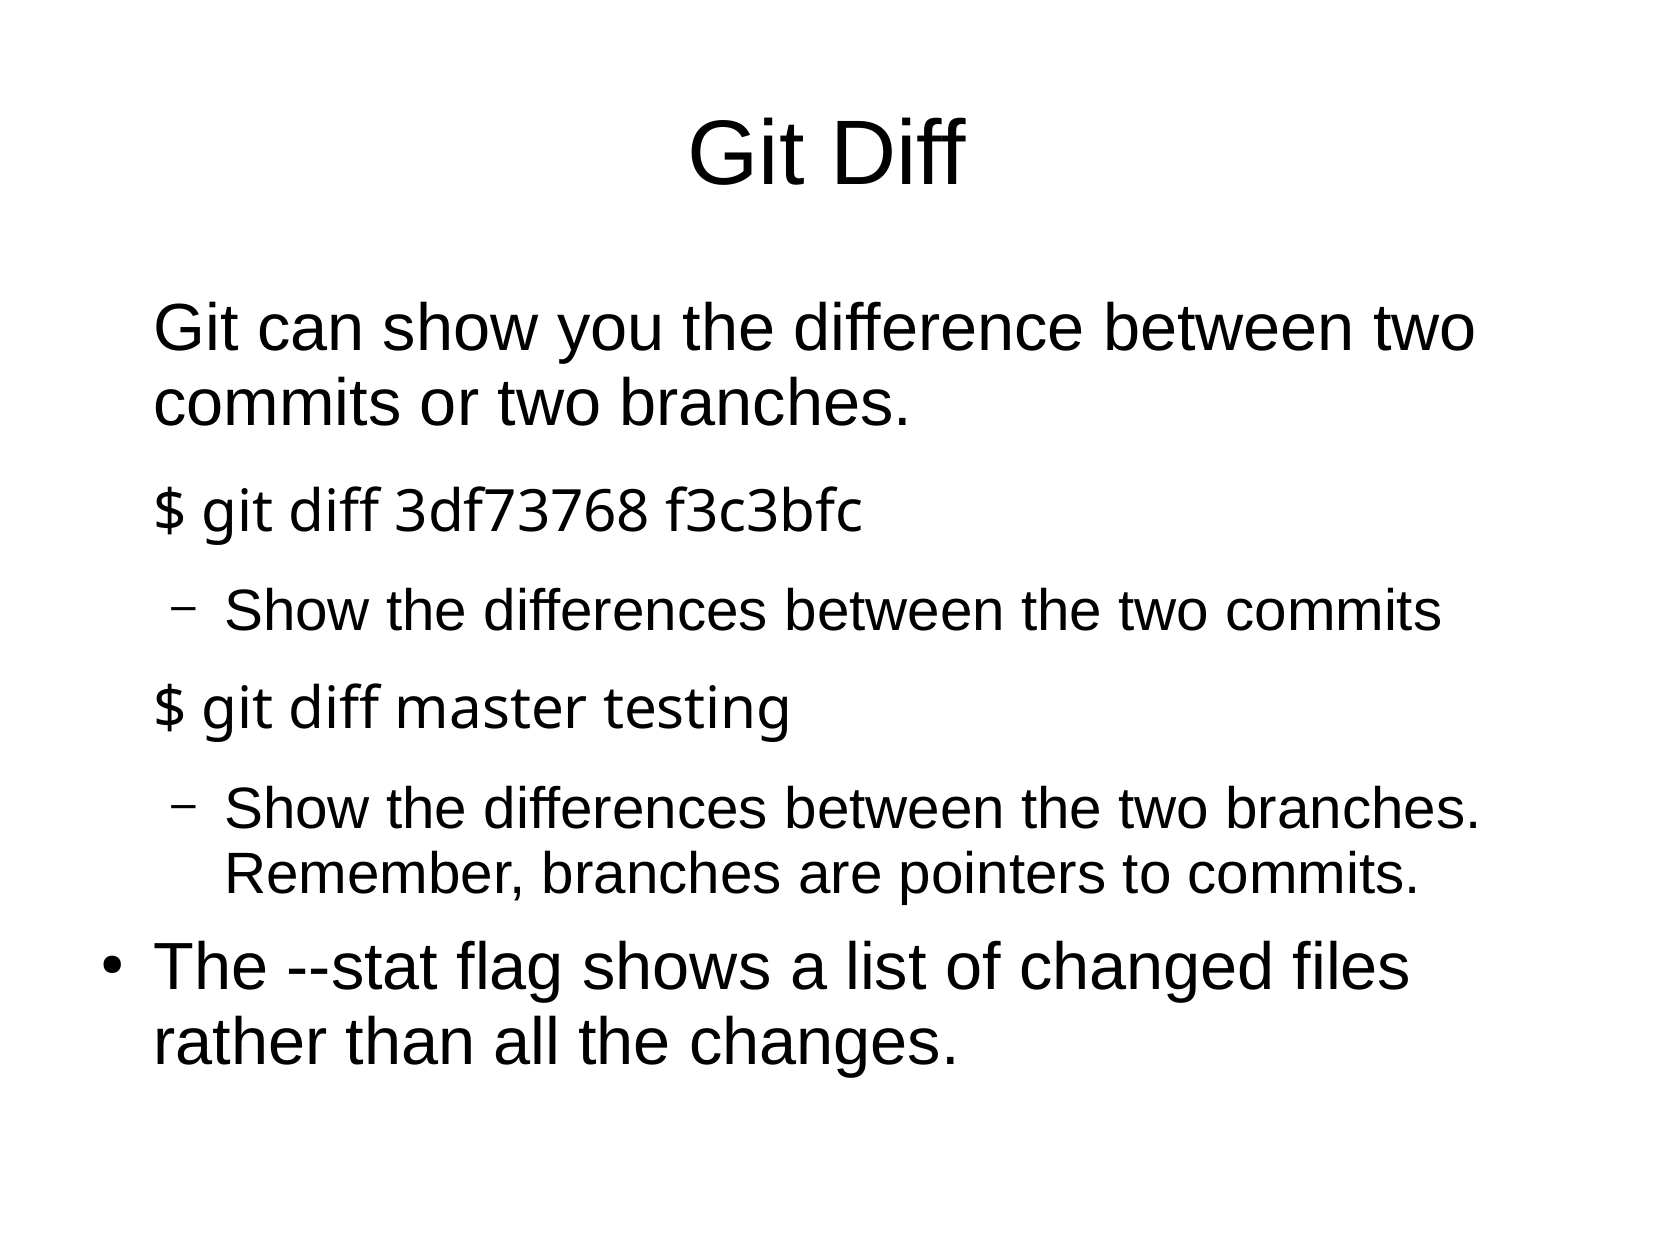

# Git Diff
Git can show you the difference between two commits or two branches.
$ git diff 3df73768 f3c3bfc
Show the differences between the two commits
$ git diff master testing
Show the differences between the two branches. Remember, branches are pointers to commits.
The --stat flag shows a list of changed files rather than all the changes.